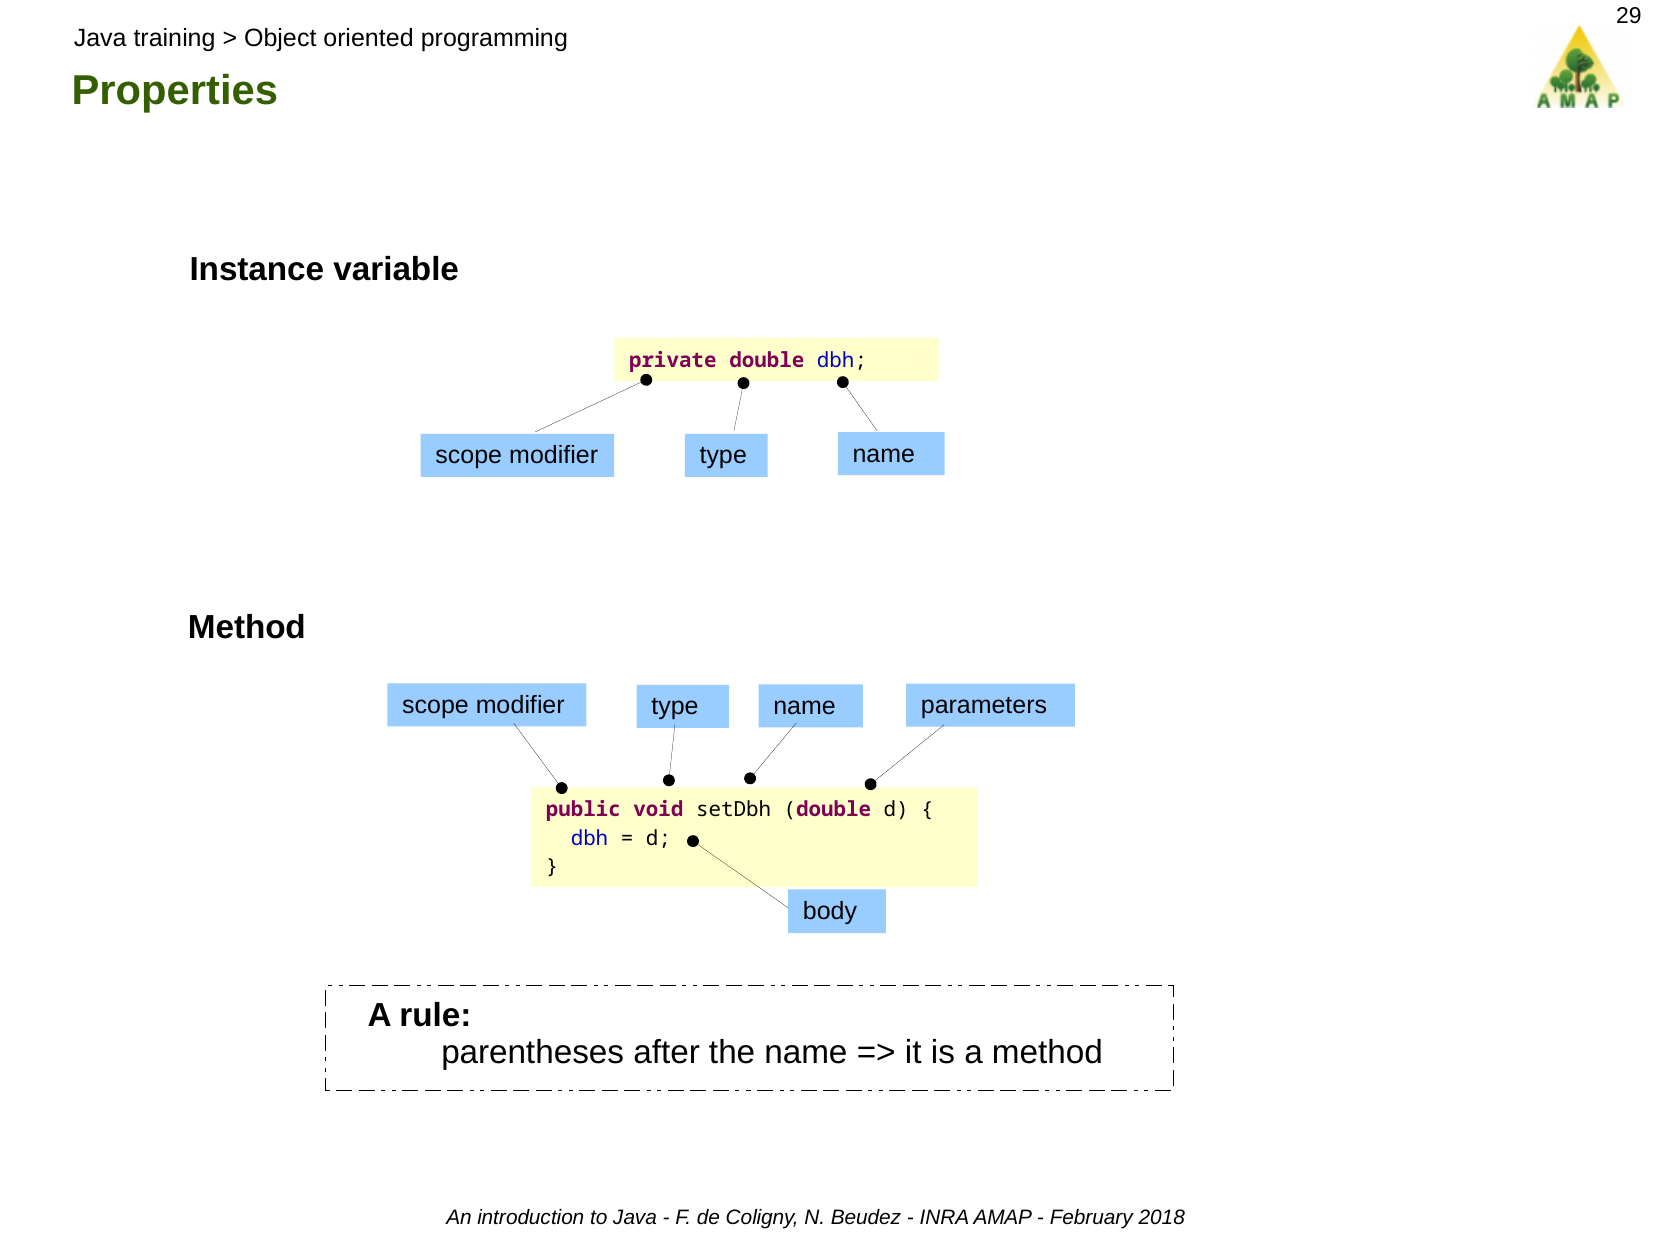

29
Java training > Object oriented programming
Properties
Instance variable
private double dbh;
name
type
scope modifier
Method
scope modifier
parameters
name
type
public void setDbh (double d) {
 dbh = d;
}
body
A rule:
	parentheses after the name => it is a method